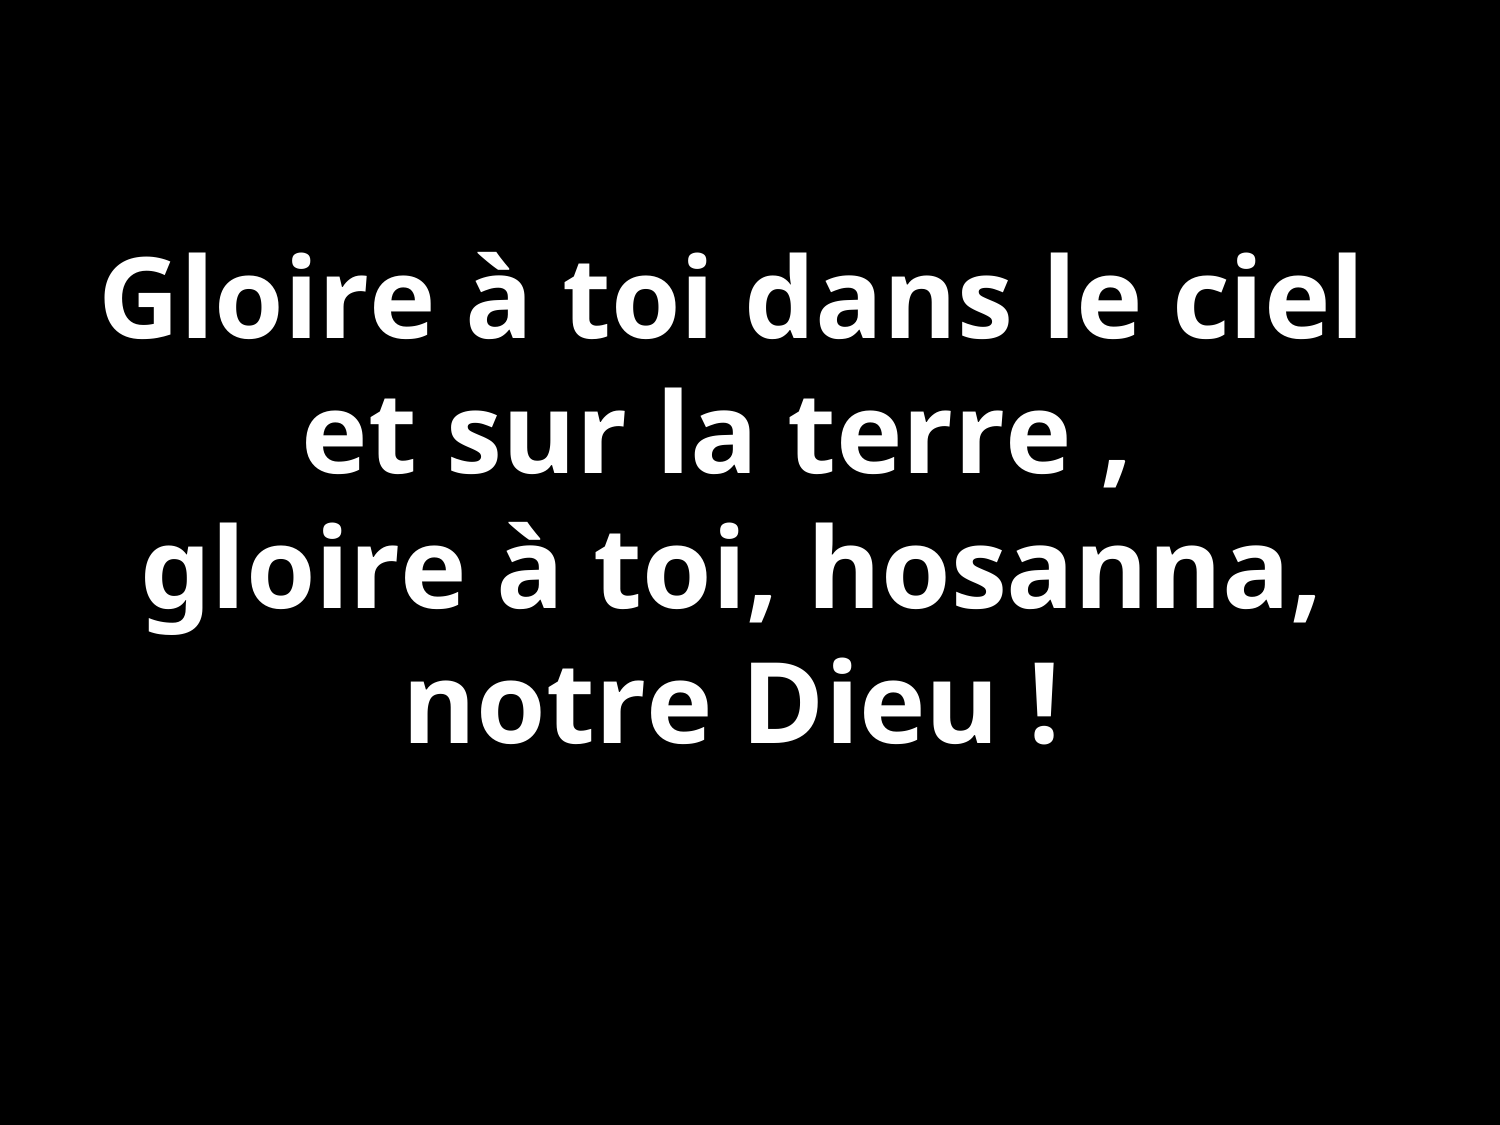

Gloire à toi dans le ciel et sur la terre ,
gloire à toi, hosanna, notre Dieu !